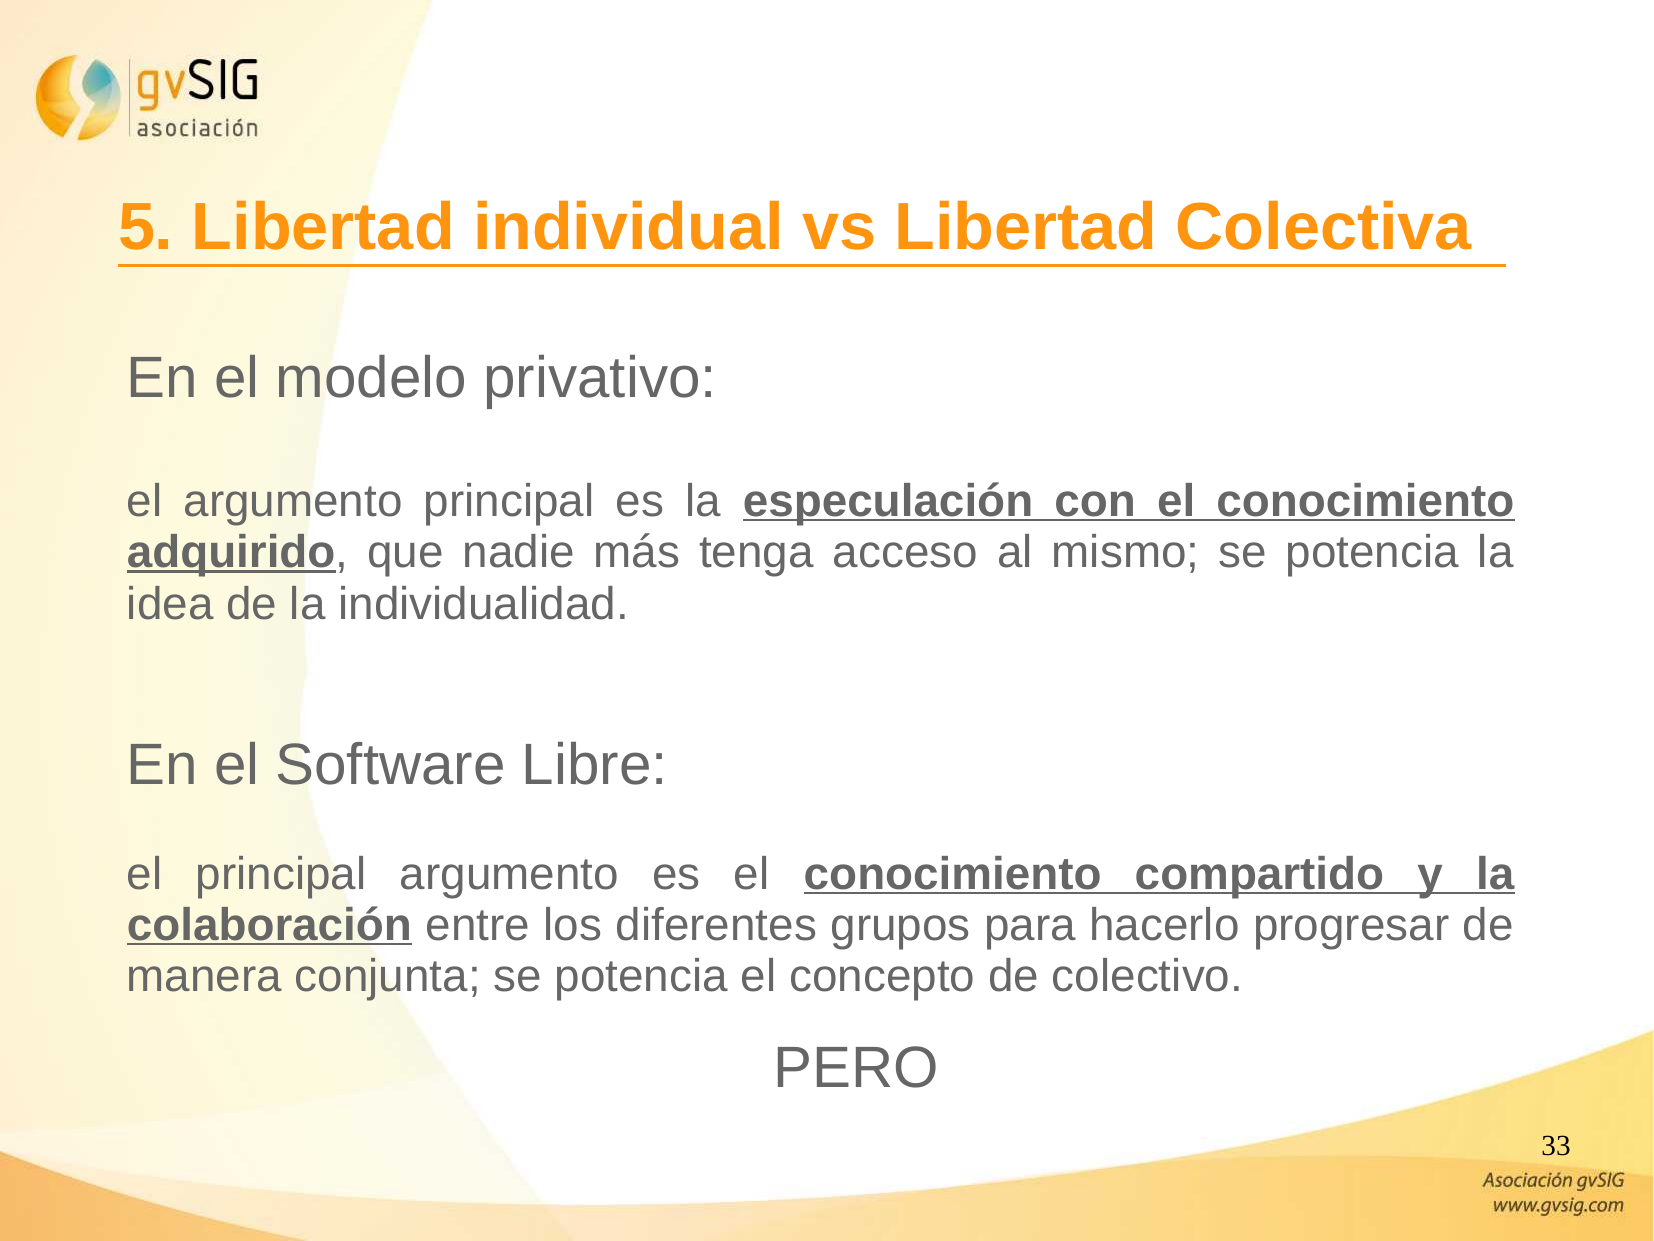

# 5. Libertad individual vs Libertad Colectiva
En el modelo privativo:
el argumento principal es la especulación con el conocimiento adquirido, que nadie más tenga acceso al mismo; se potencia la idea de la individualidad.
En el Software Libre:
el principal argumento es el conocimiento compartido y la colaboración entre los diferentes grupos para hacerlo progresar de manera conjunta; se potencia el concepto de colectivo.
PERO
33